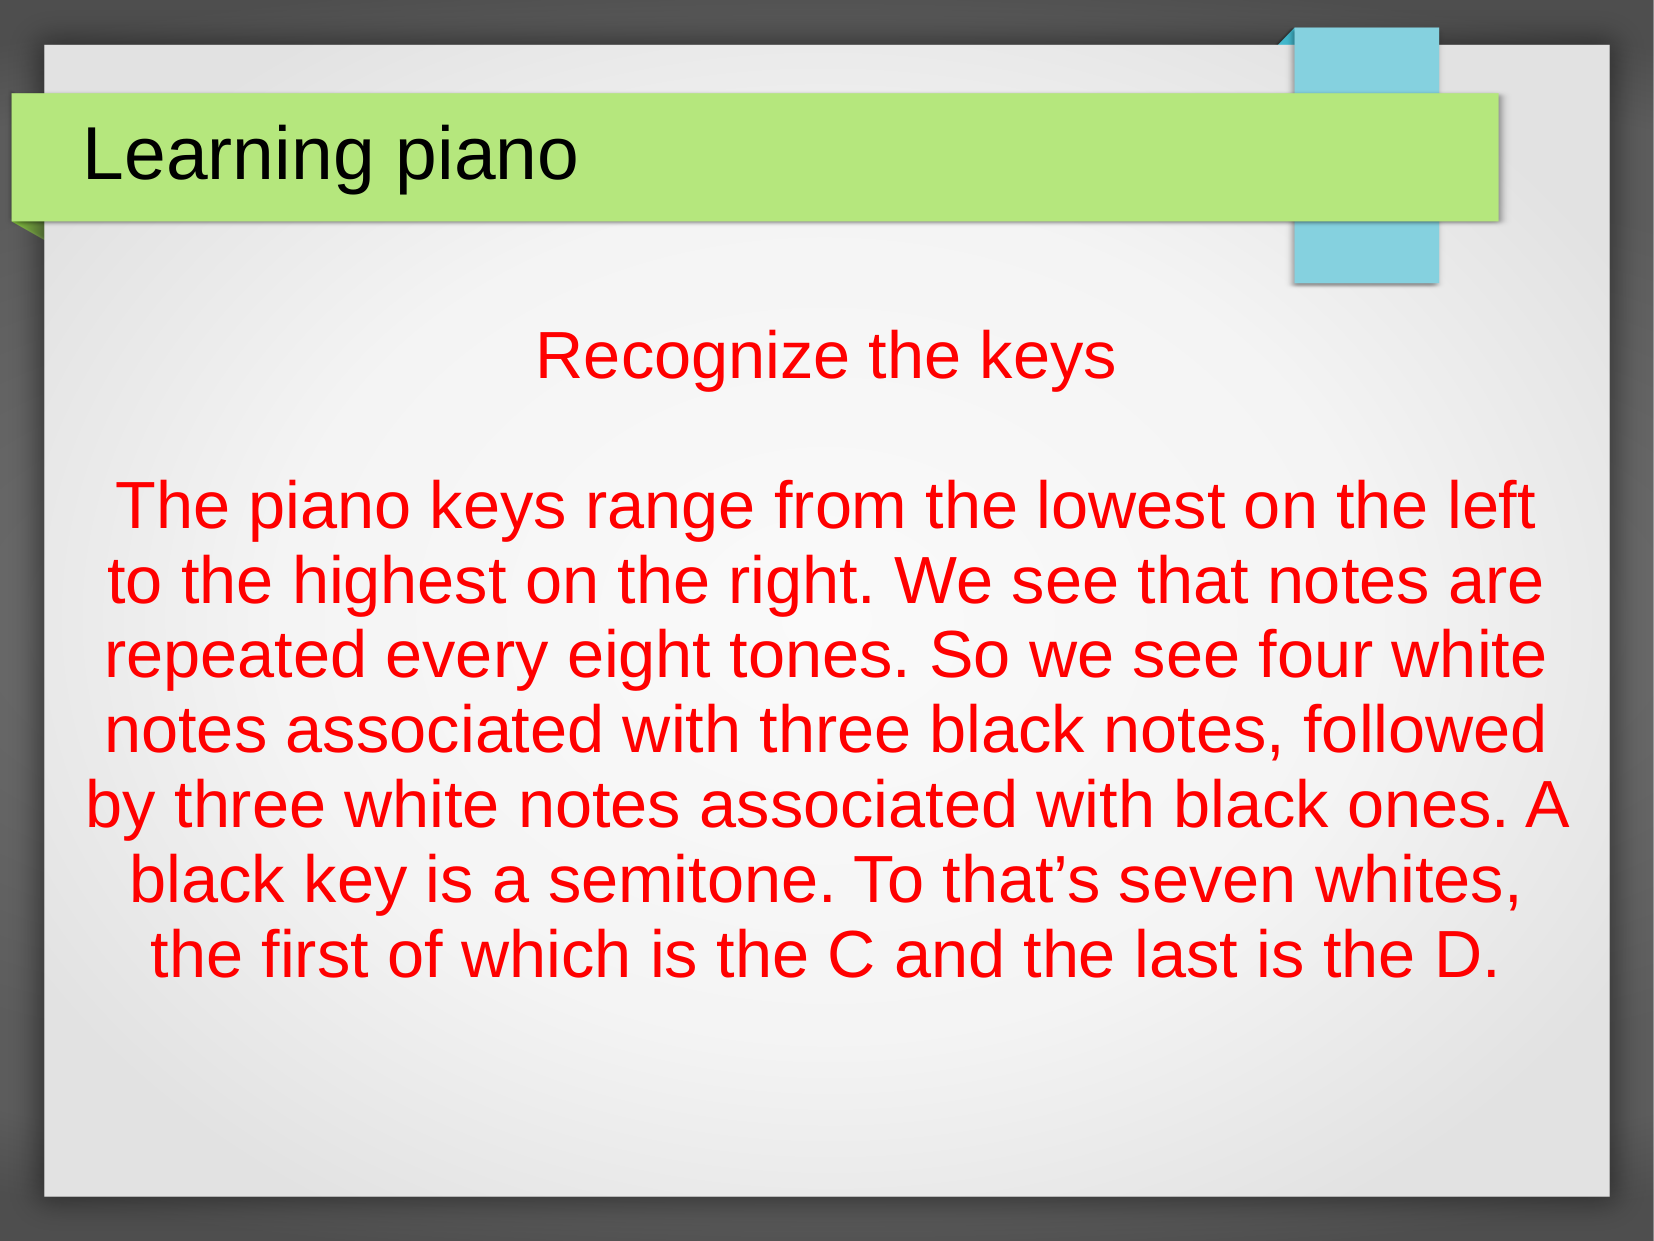

# Learning piano
Recognize the keys
The piano keys range from the lowest on the left to the highest on the right. We see that notes are repeated every eight tones. So we see four white notes associated with three black notes, followed by three white notes associated with black ones. A black key is a semitone. To that’s seven whites, the first of which is the C and the last is the D.